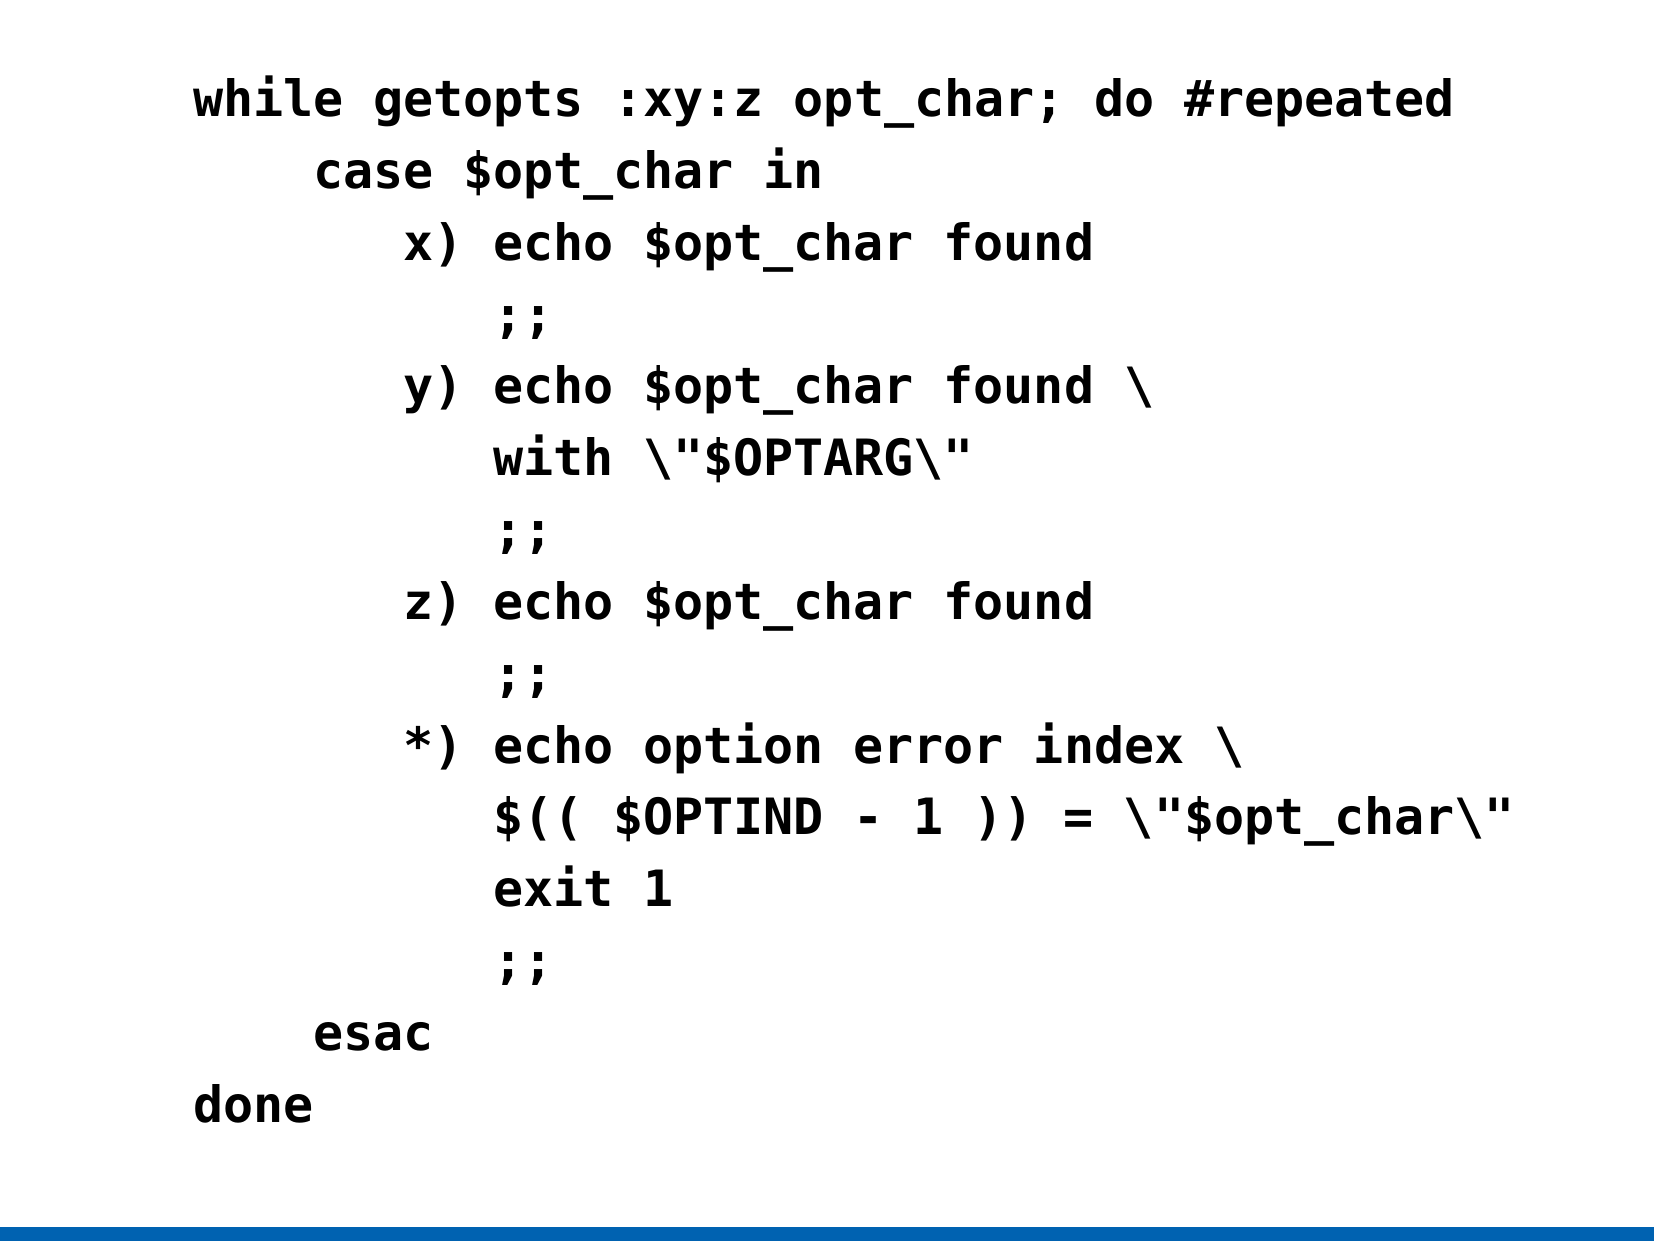

# while getopts :xy:z opt_char; do #repeated
 case $opt_char in
 x) echo $opt_char found
 ;;
 y) echo $opt_char found \
 with \"$OPTARG\"
 ;;
 z) echo $opt_char found
 ;;
 *) echo option error index \
 $(( $OPTIND - 1 )) = \"$opt_char\"
 exit 1
 ;;
 esac
 done